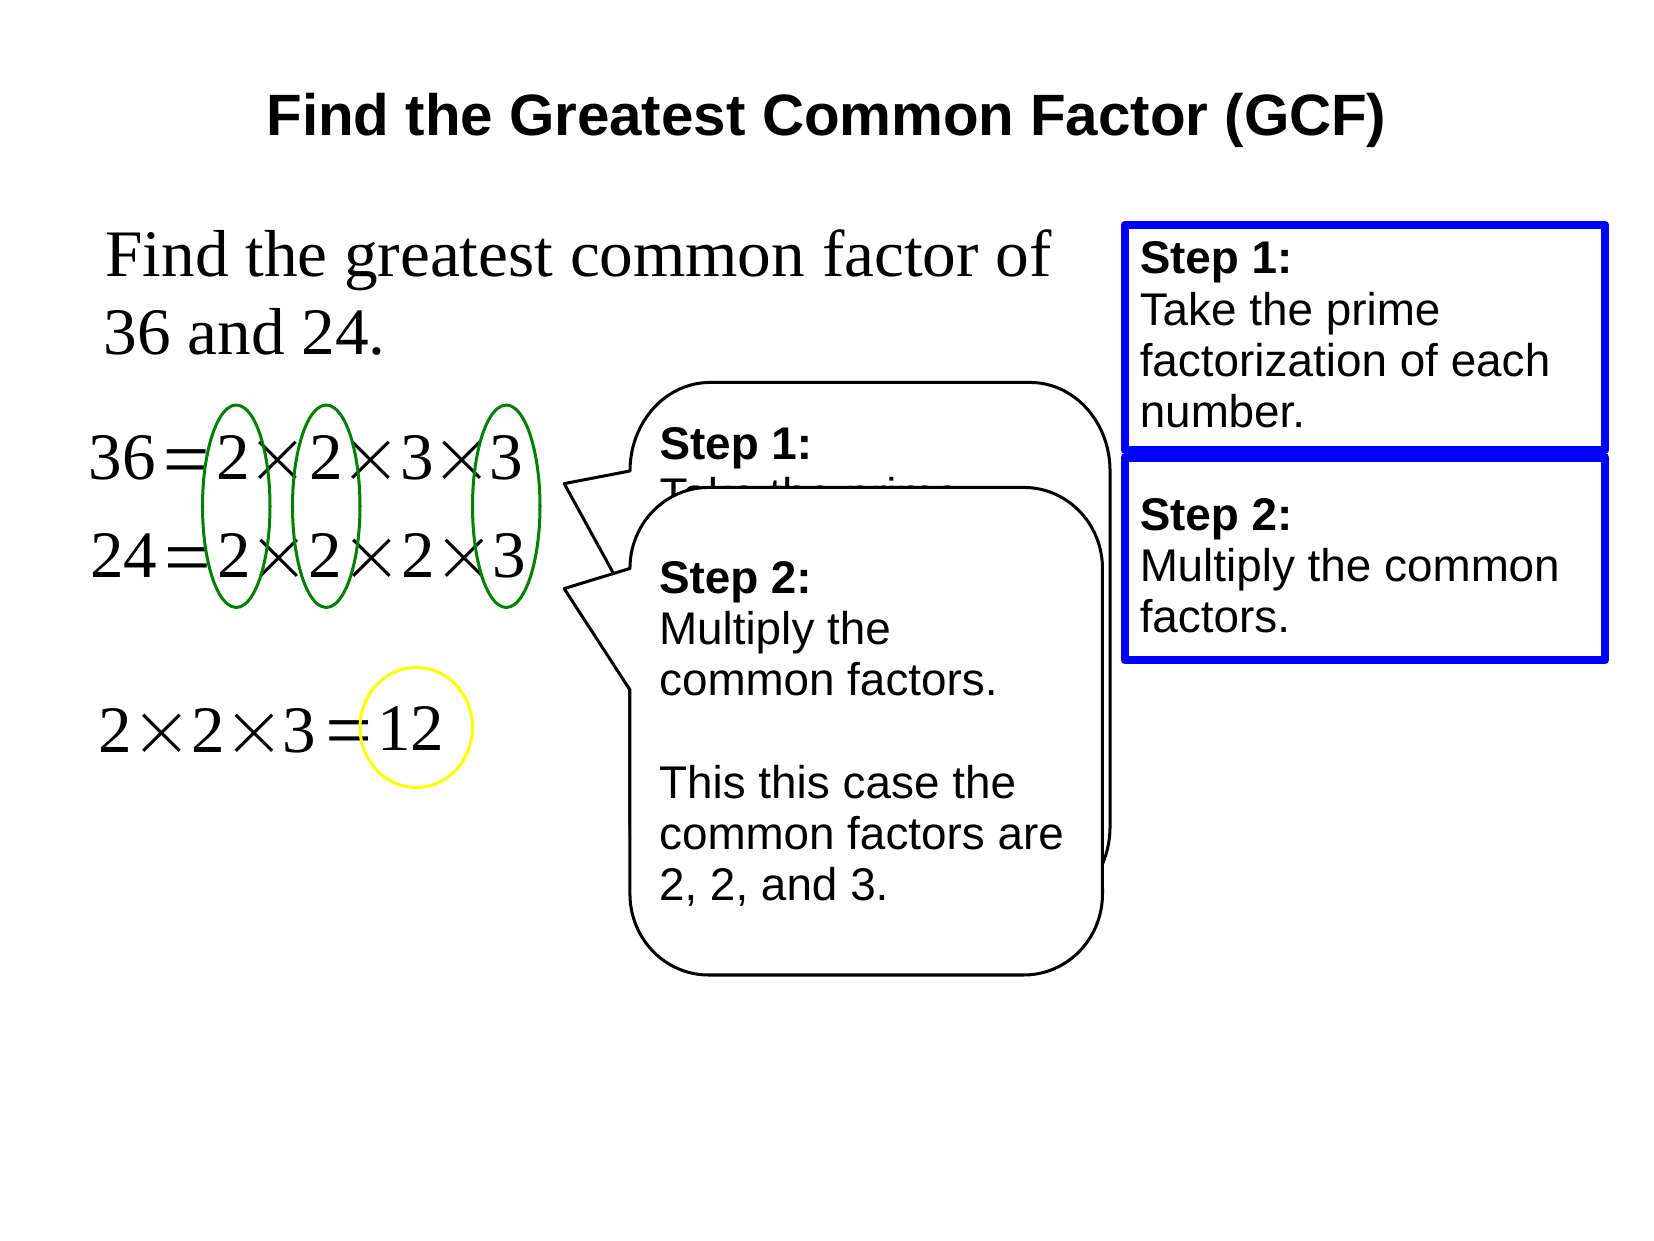

Find the Greatest Common Factor (GCF)
Step 1:
Take the prime factorization of each number.
Step 2:
Multiply the common
factors.
Step 1:
Take the prime factorization of each number.
This is mean the factors of each number are only prime numbers.
Step 2:
Multiply the common factors.
This this case the common factors are
2, 2, and 3.